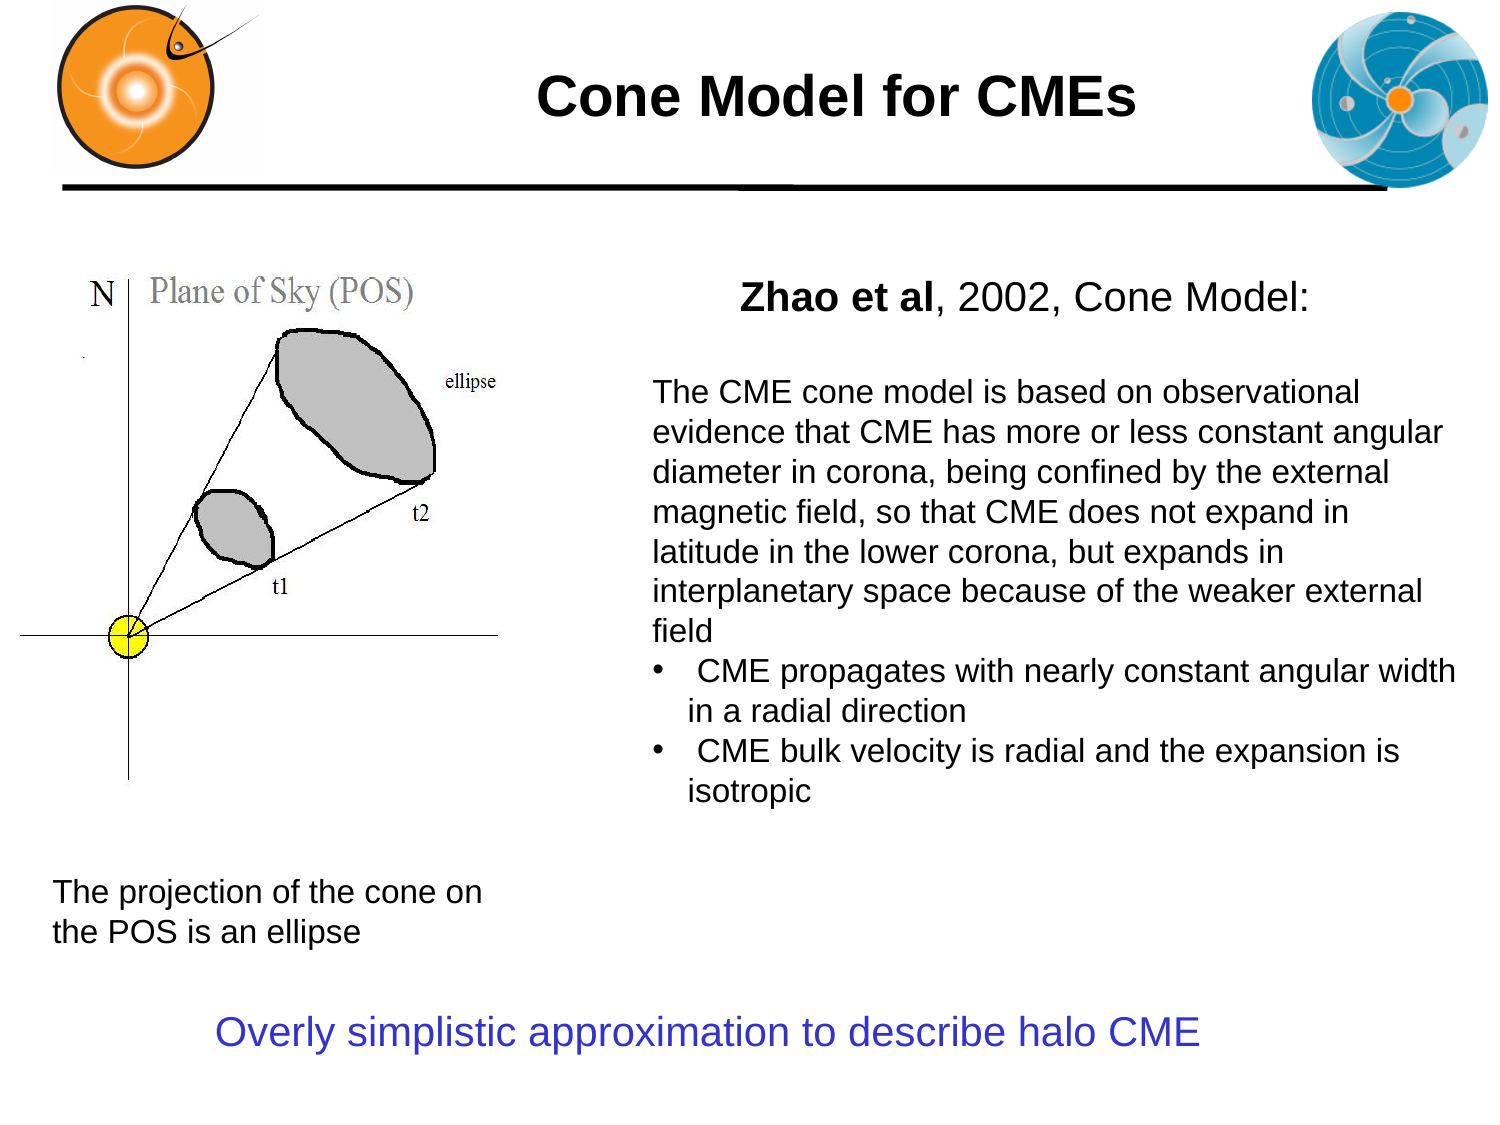

Cone Model for CMEs
Zhao et al, 2002, Cone Model:
The CME cone model is based on observational evidence that CME has more or less constant angular diameter in corona, being confined by the external magnetic field, so that CME does not expand in latitude in the lower corona, but expands in interplanetary space because of the weaker external field
 CME propagates with nearly constant angular width in a radial direction
 CME bulk velocity is radial and the expansion is isotropic
The projection of the cone on
the POS is an ellipse
Overly simplistic approximation to describe halo CME